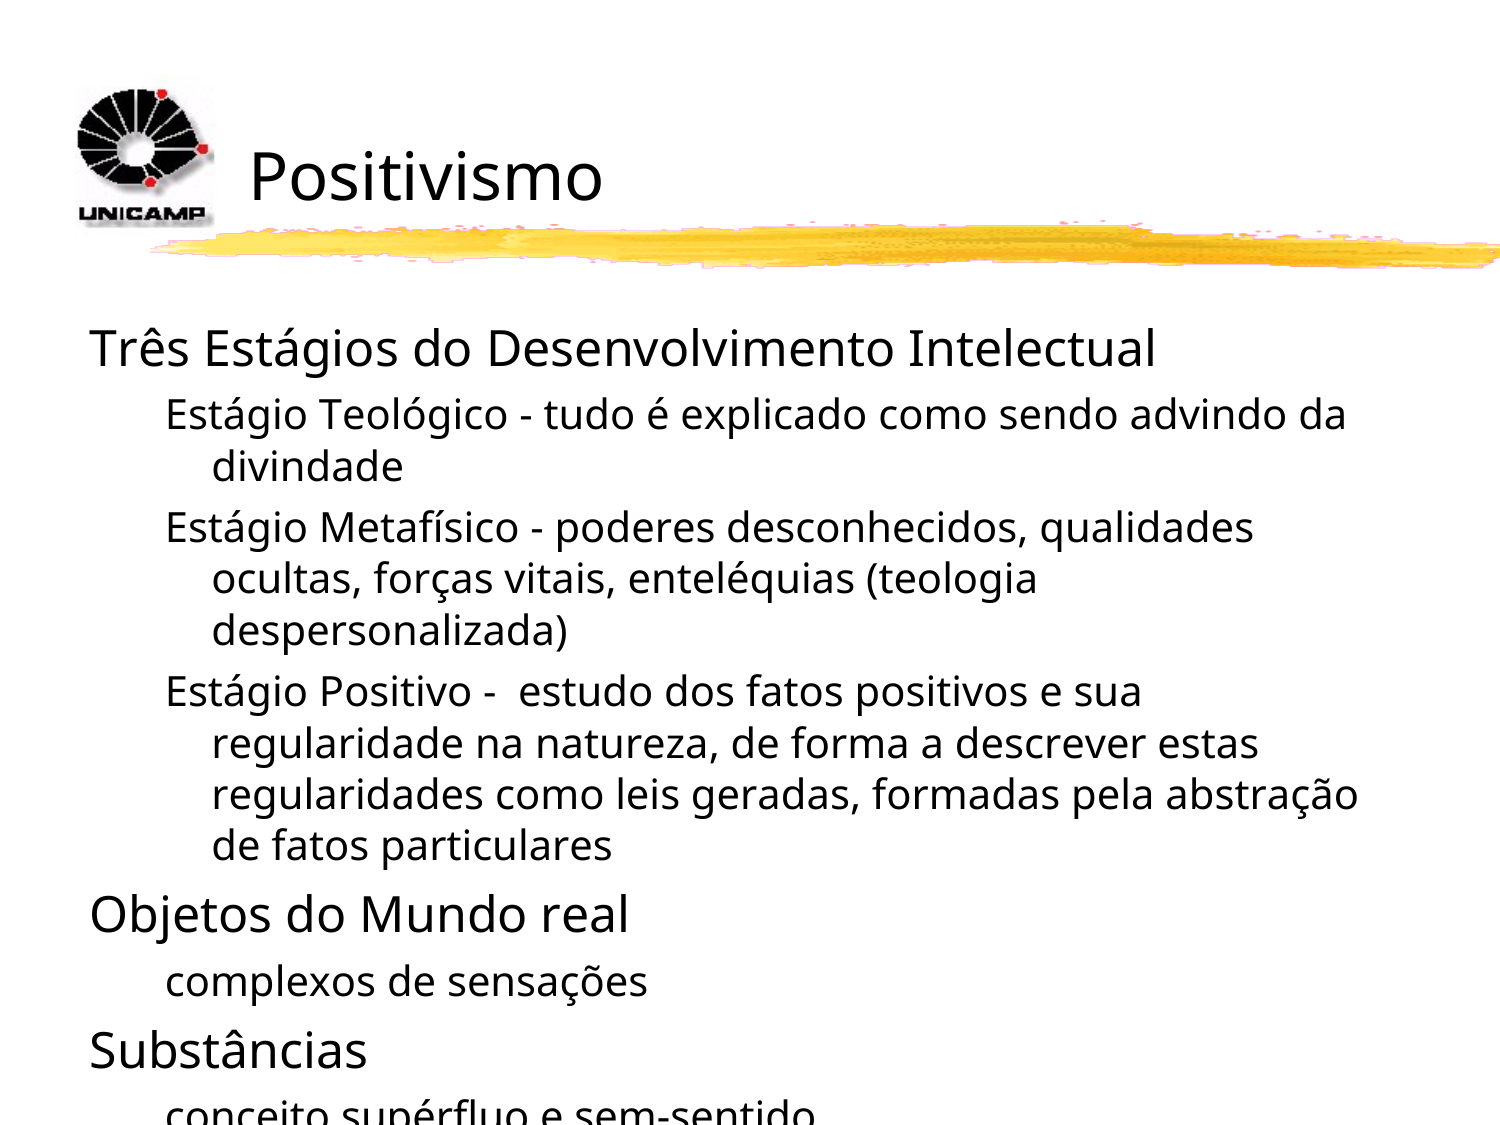

# Positivismo
Três Estágios do Desenvolvimento Intelectual
Estágio Teológico - tudo é explicado como sendo advindo da divindade
Estágio Metafísico - poderes desconhecidos, qualidades ocultas, forças vitais, enteléquias (teologia despersonalizada)
Estágio Positivo - estudo dos fatos positivos e sua regularidade na natureza, de forma a descrever estas regularidades como leis geradas, formadas pela abstração de fatos particulares
Objetos do Mundo real
complexos de sensações
Substâncias
conceito supérfluo e sem-sentido